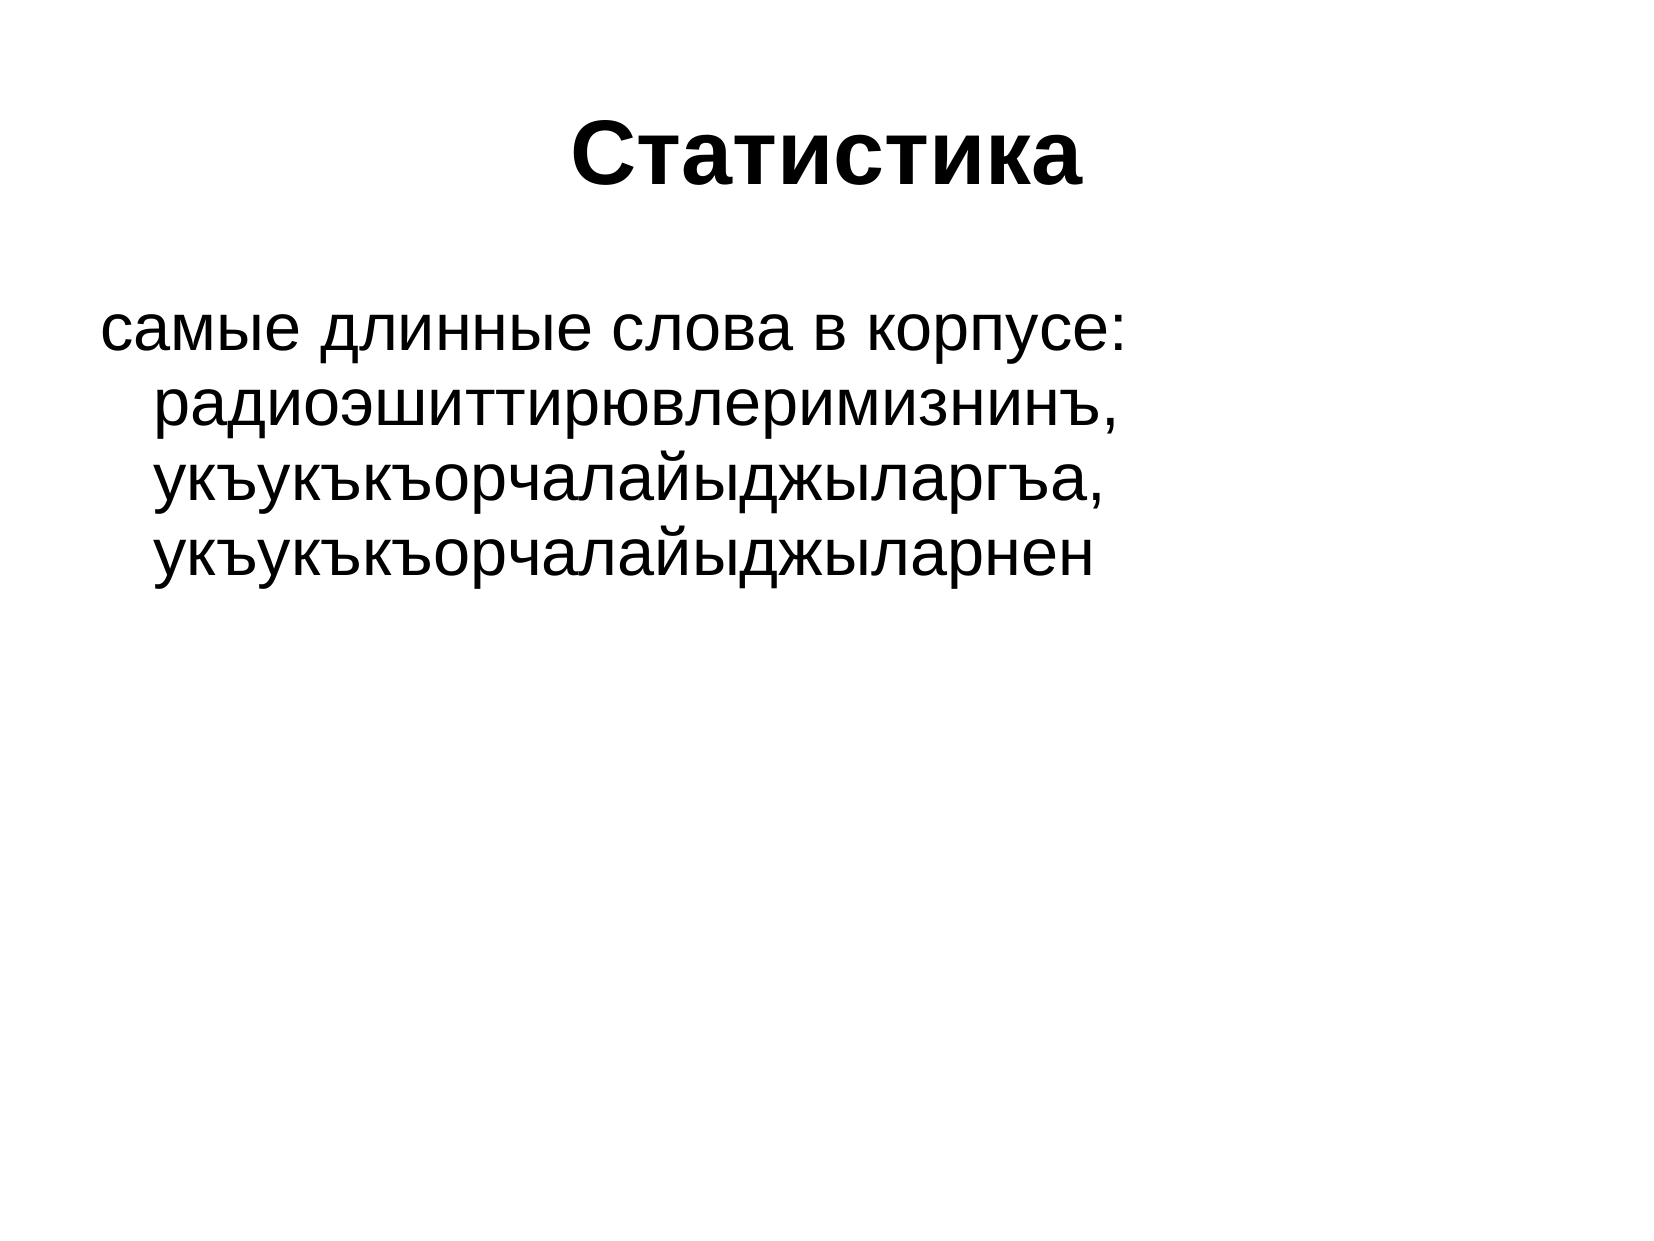

# Статистика
самые длинные слова в корпусе: радиоэшиттирювлеримизнинъ, укъукъкъорчалайыджыларгъа, укъукъкъорчалайыджыларнен